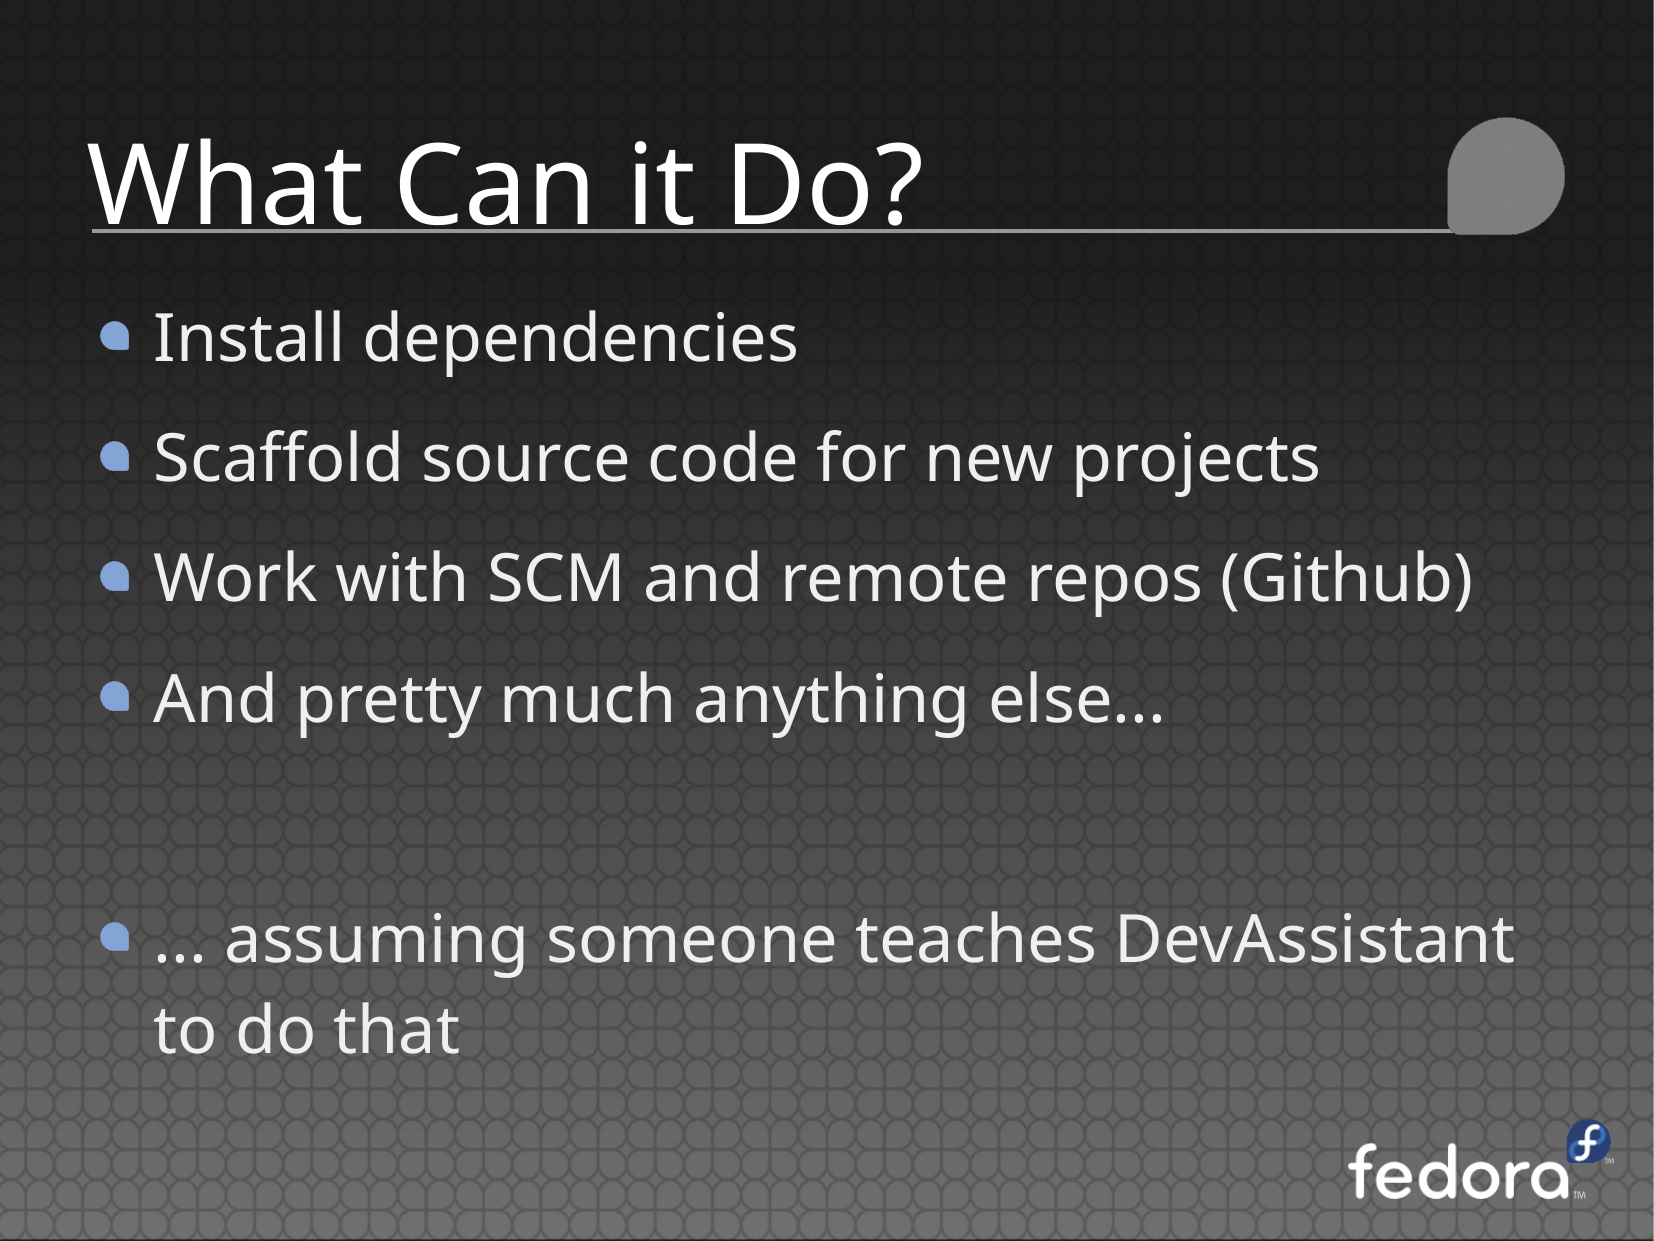

# What Can it Do?
Install dependencies
Scaffold source code for new projects
Work with SCM and remote repos (Github)
And pretty much anything else...
... assuming someone teaches DevAssistant to do that